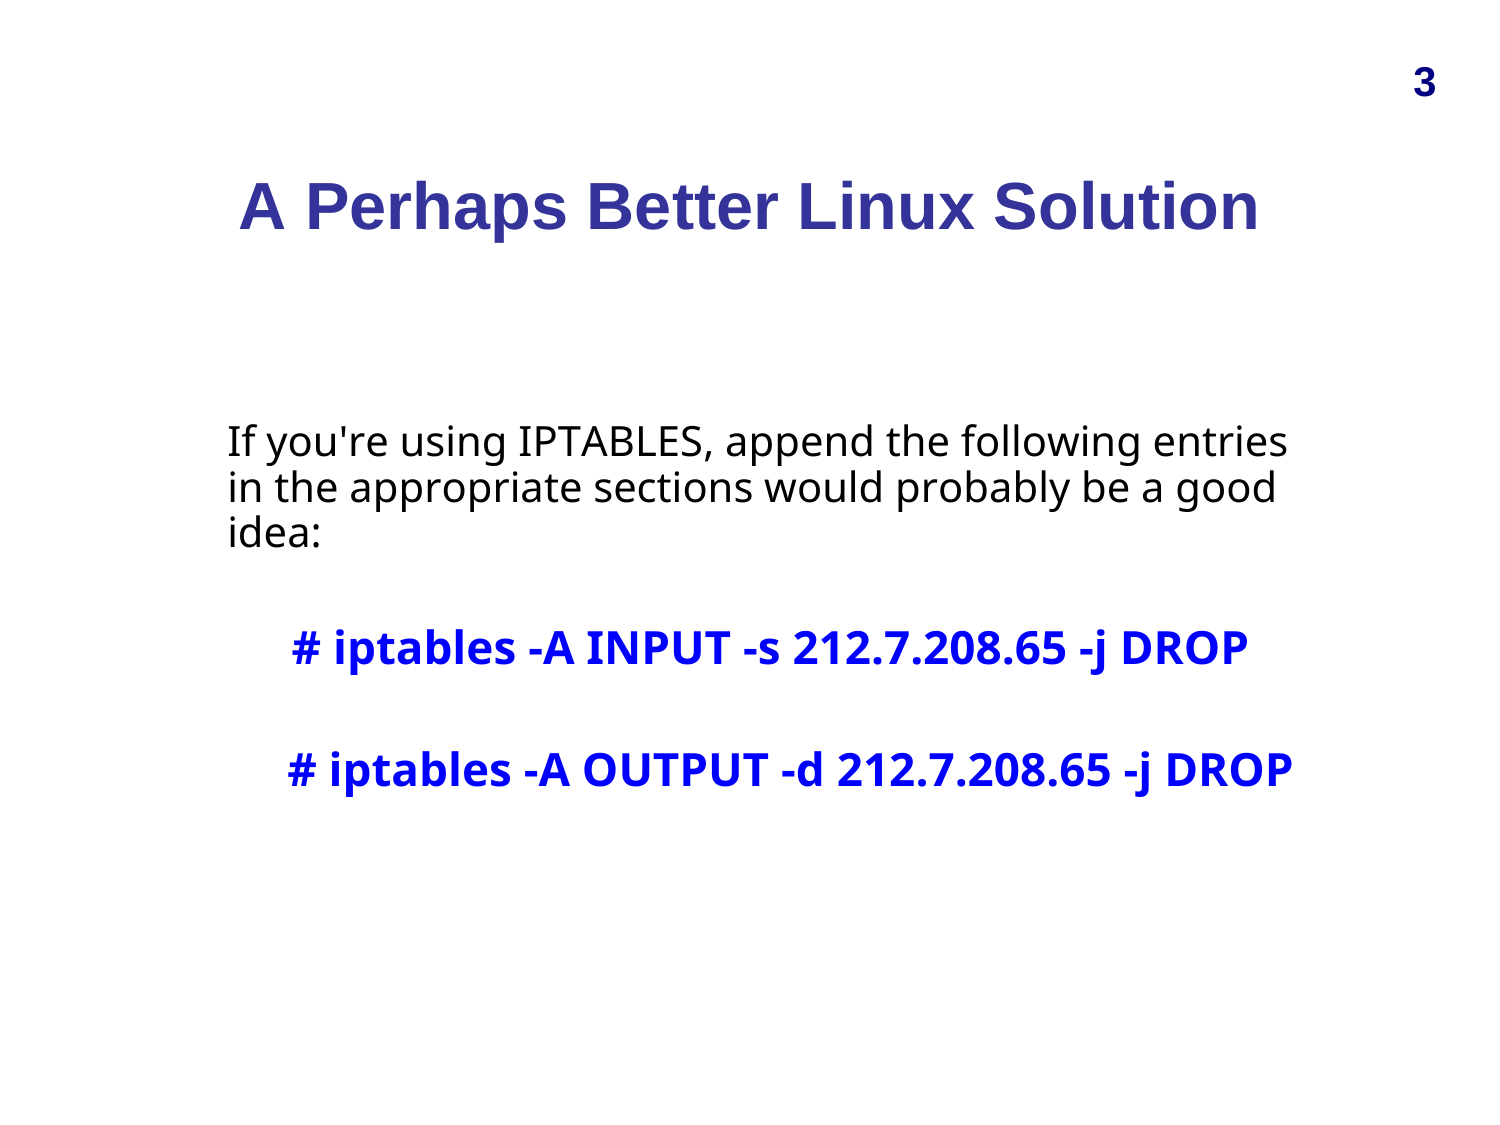

3
# A Perhaps Better Linux Solution
If you're using IPTABLES, append the following entries in the appropriate sections would probably be a good idea:
 # iptables -A INPUT -s 212.7.208.65 -j DROP
 # iptables -A OUTPUT -d 212.7.208.65 -j DROP